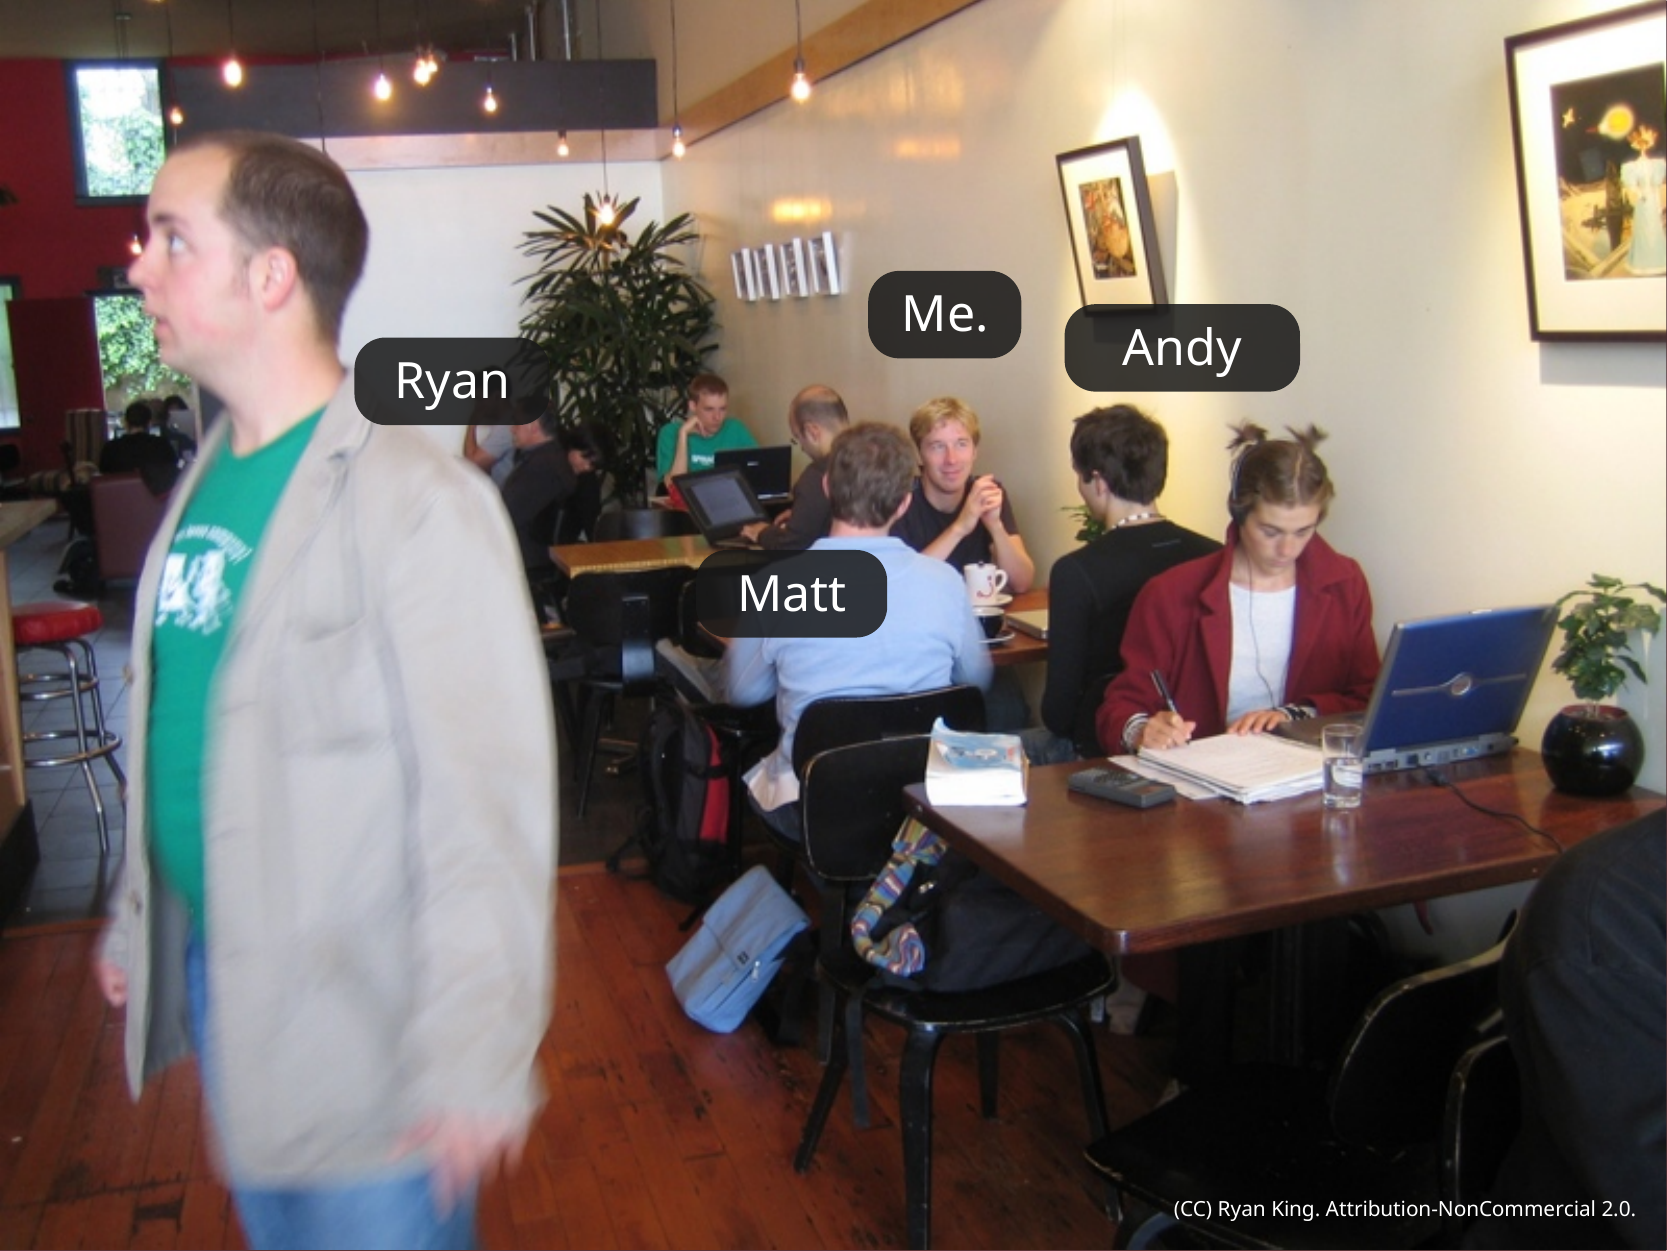

Me.
Andy
Ryan
Matt
(CC) Ryan King. Attribution-NonCommercial 2.0.